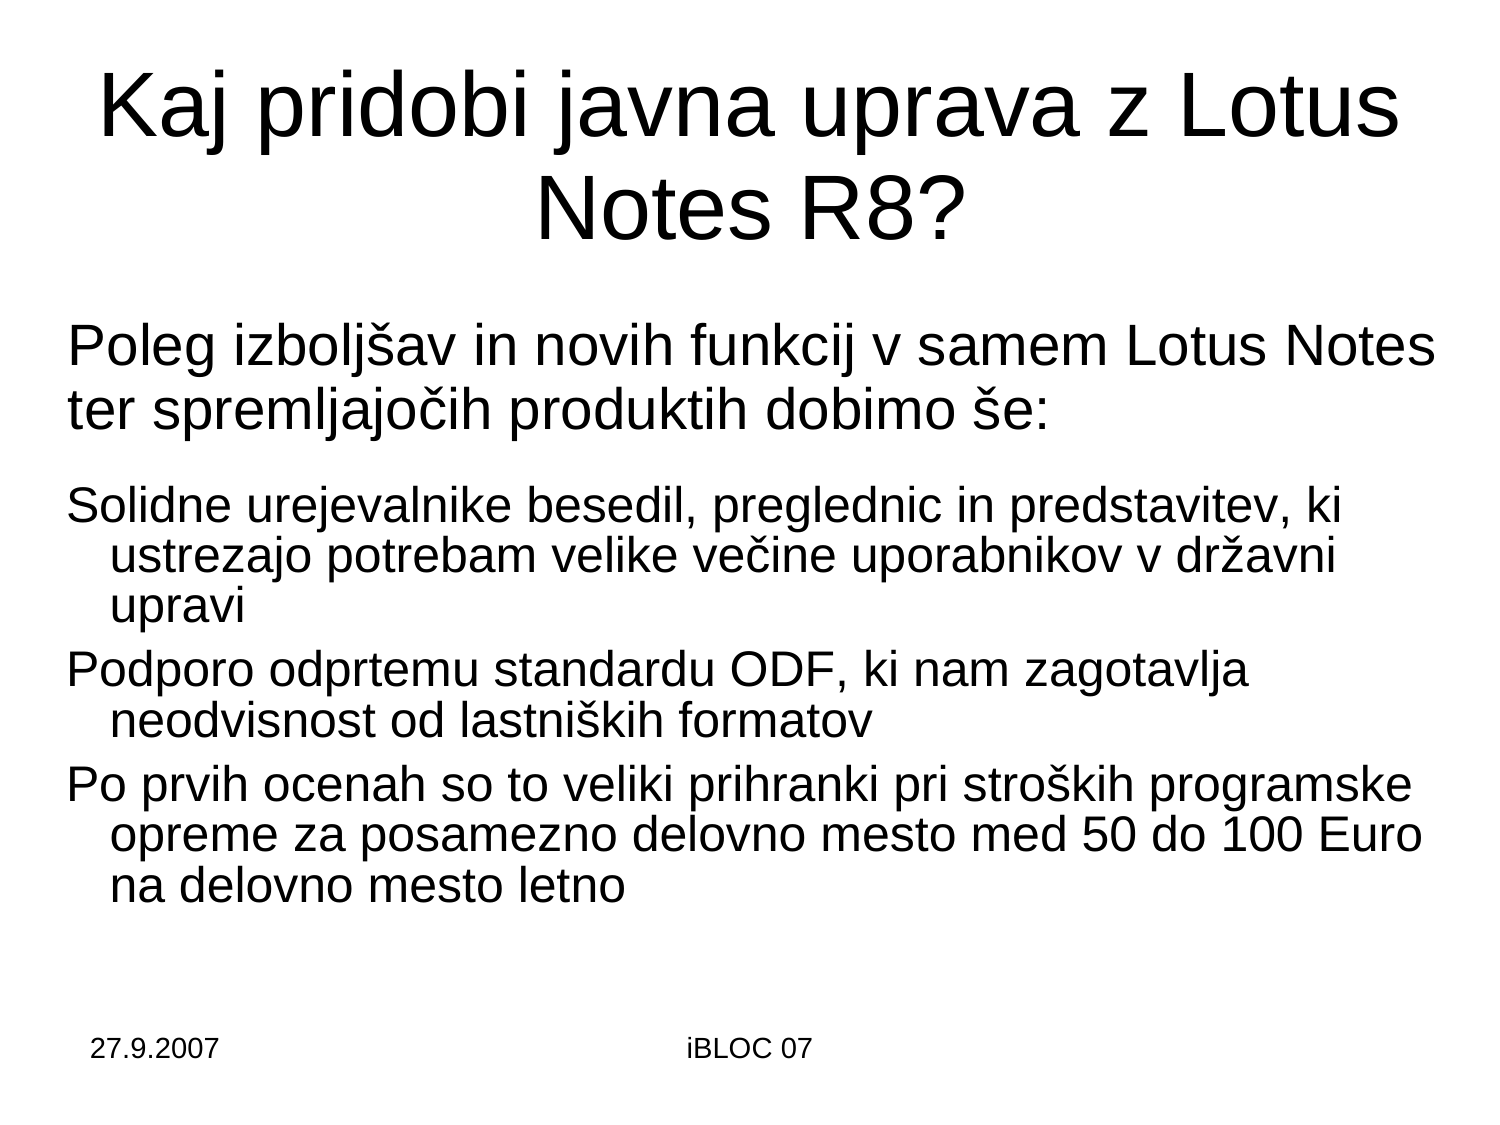

# Kaj pridobi javna uprava z Lotus Notes R8?
Poleg izboljšav in novih funkcij v samem Lotus Notes ter spremljajočih produktih dobimo še:
Solidne urejevalnike besedil, preglednic in predstavitev, ki ustrezajo potrebam velike večine uporabnikov v državni upravi
Podporo odprtemu standardu ODF, ki nam zagotavlja neodvisnost od lastniških formatov
Po prvih ocenah so to veliki prihranki pri stroških programske opreme za posamezno delovno mesto med 50 do 100 Euro na delovno mesto letno